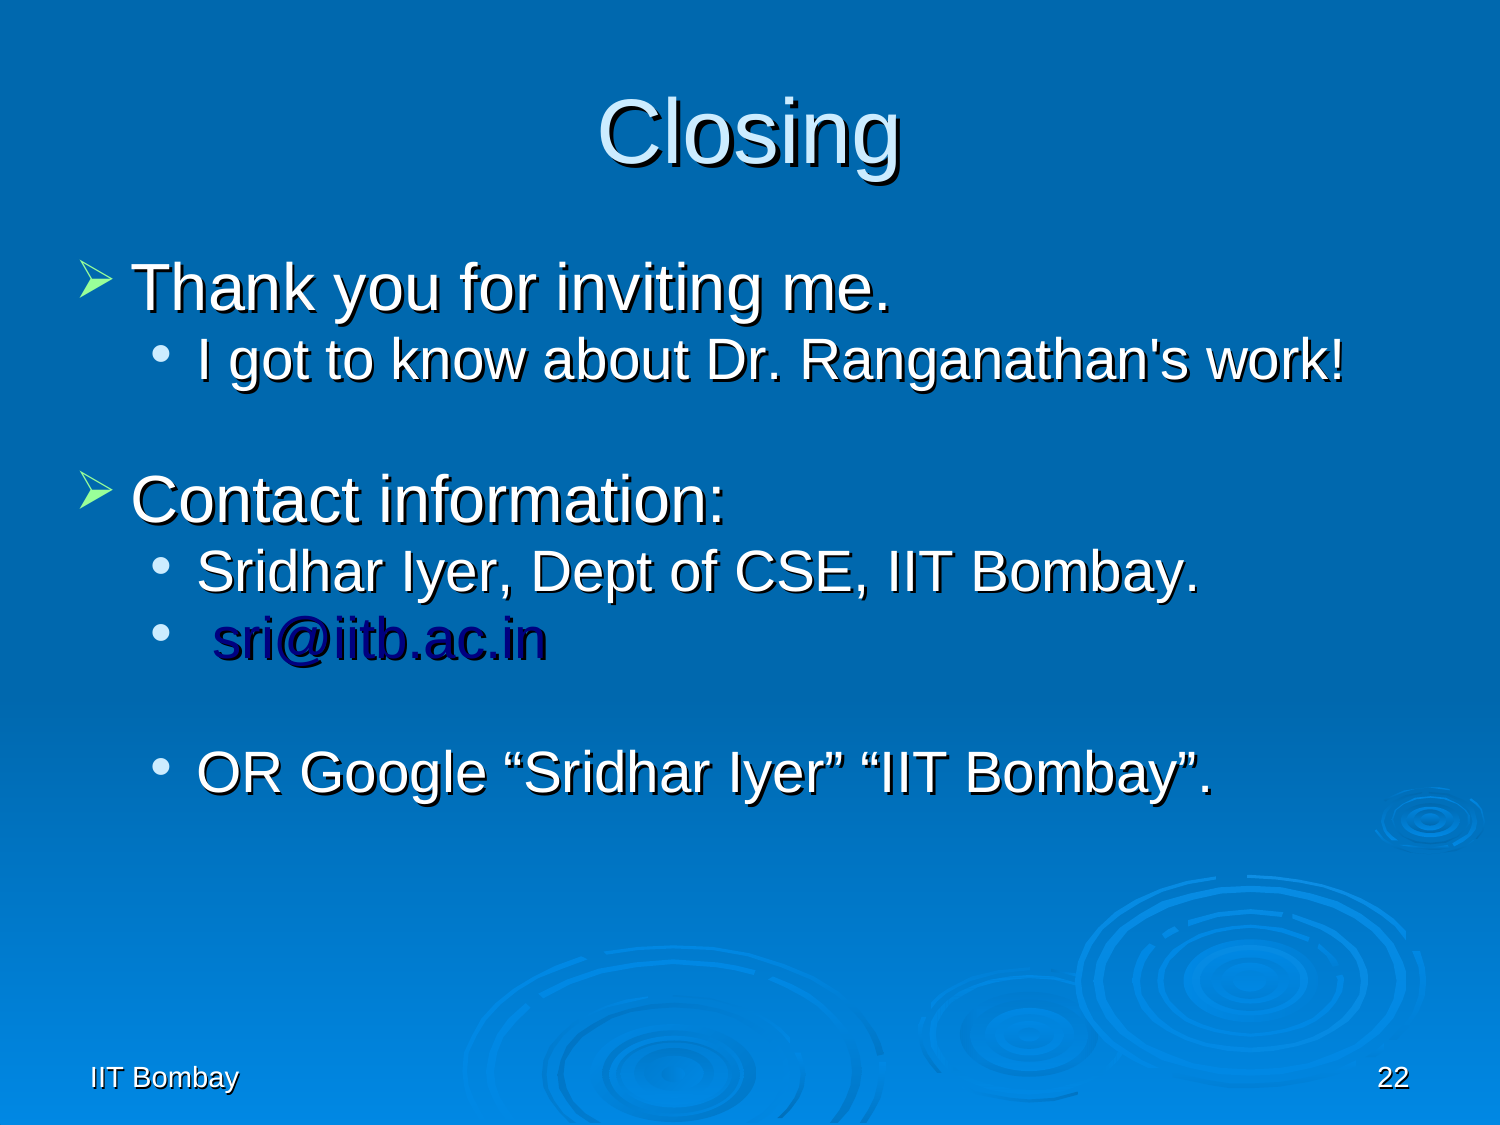

# Closing
Thank you for inviting me.
I got to know about Dr. Ranganathan's work!
Contact information:
Sridhar Iyer, Dept of CSE, IIT Bombay.
 sri@iitb.ac.in
OR Google “Sridhar Iyer” “IIT Bombay”.
IIT Bombay
22